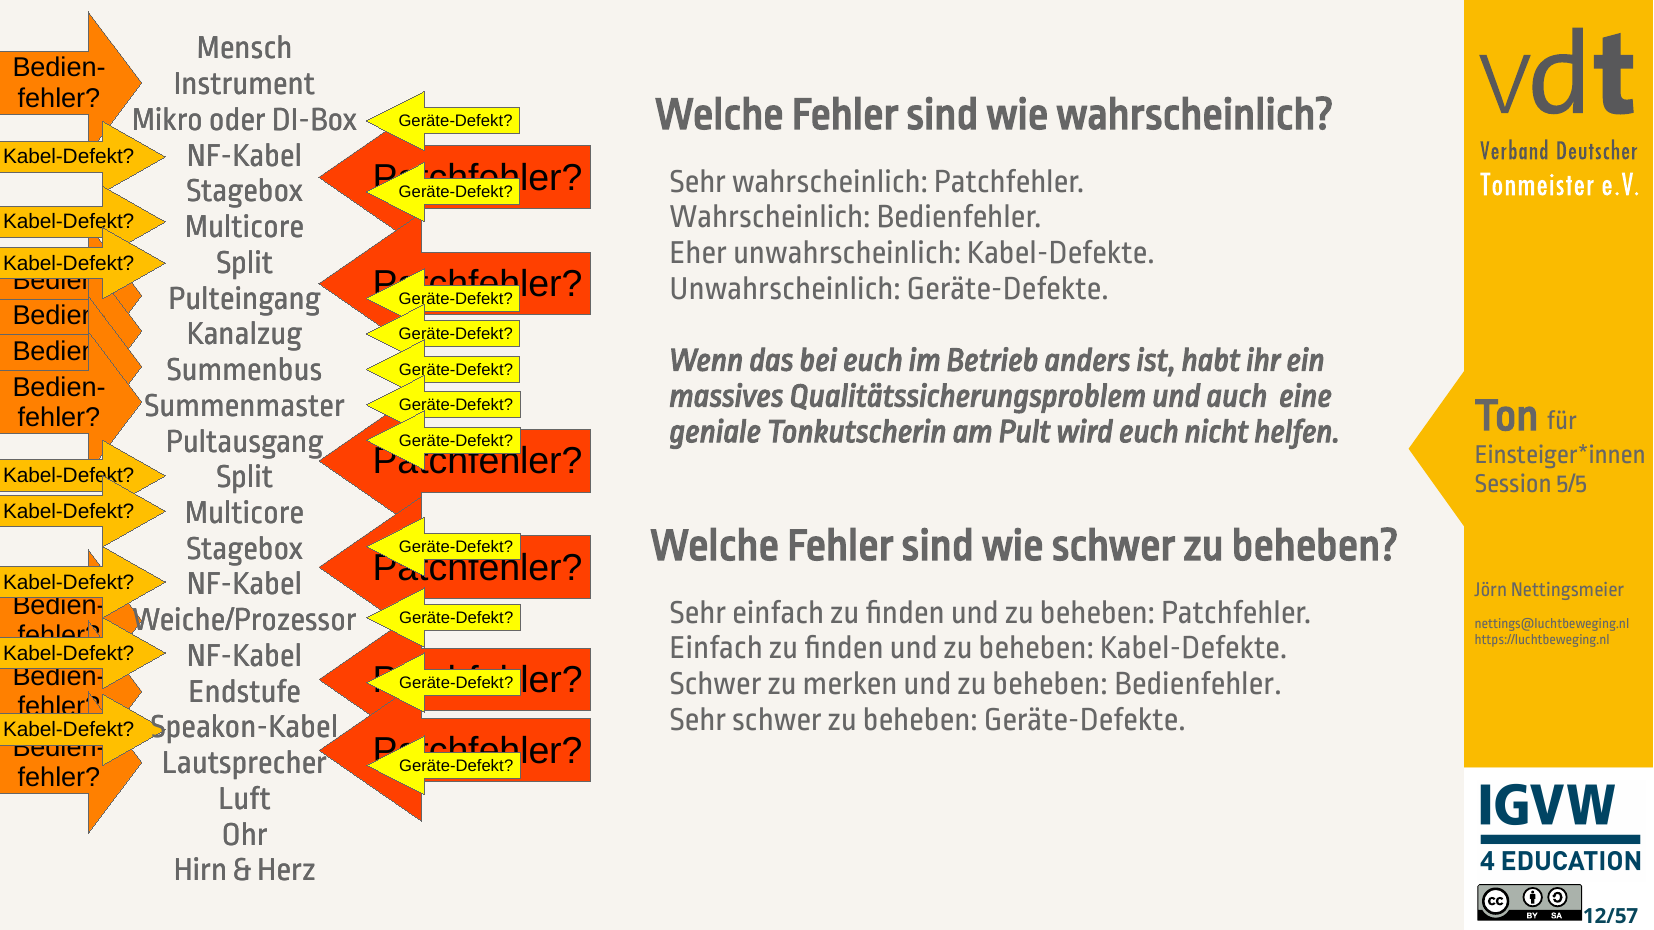

Bedien-
fehler?
Mensch
Instrument
Mikro oder DI-Box
NF-Kabel
Stagebox
Multicore
Split
Pulteingang
Kanalzug
Summenbus
Summenmaster
Pultausgang
Split
Multicore
Stagebox
NF-Kabel
Weiche/Prozessor
NF-Kabel
Endstufe
Speakon-Kabel
Lautsprecher
Luft
Ohr
Hirn & Herz
Mensch
Instrument
Mikro oder DI-Box
NF-Kabel
Stagebox
Multicore
Split
Pulteingang
Kanalzug
Summenbus
Summenmaster
Pultausgang
Split
Multicore
Stagebox
NF-Kabel
Weiche/Prozessor
NF-Kabel
Endstufe
Speakon-Kabel
Lautsprecher
Luft
Ohr
Hirn & Herz
# Welche Fehler sind wie wahrscheinlich?
Geräte-Defekt?
Patchfehler?
Kabel-Defekt?
Sehr wahrscheinlich: Patchfehler.
Wahrscheinlich: Bedienfehler.
Eher unwahrscheinlich: Kabel-Defekte.
Unwahrscheinlich: Geräte-Defekte.
Wenn das bei euch im Betrieb anders ist, habt ihr ein massives Qualitätssicherungsproblem und auch eine geniale Tonkutscherin am Pult wird euch nicht helfen.
Geräte-Defekt?
Kabel-Defekt?
Patchfehler?
Bedien-
fehler?
Kabel-Defekt?
Bedien-
fehler?
Geräte-Defekt?
Bedien-
fehler?
Geräte-Defekt?
Bedien-
fehler?
Geräte-Defekt?
Geräte-Defekt?
Patchfehler?
Geräte-Defekt?
Kabel-Defekt?
Welche Fehler sind wie schwer zu beheben?
Kabel-Defekt?
Patchfehler?
Geräte-Defekt?
Kabel-Defekt?
Bedien-
fehler?
Sehr einfach zu finden und zu beheben: Patchfehler.
Einfach zu finden und zu beheben: Kabel-Defekte.
Schwer zu merken und zu beheben: Bedienfehler.
Sehr schwer zu beheben: Geräte-Defekte.
Geräte-Defekt?
Patchfehler?
Kabel-Defekt?
Bedien-
fehler?
Geräte-Defekt?
Patchfehler?
Bedien-
fehler?
Kabel-Defekt?
Geräte-Defekt?